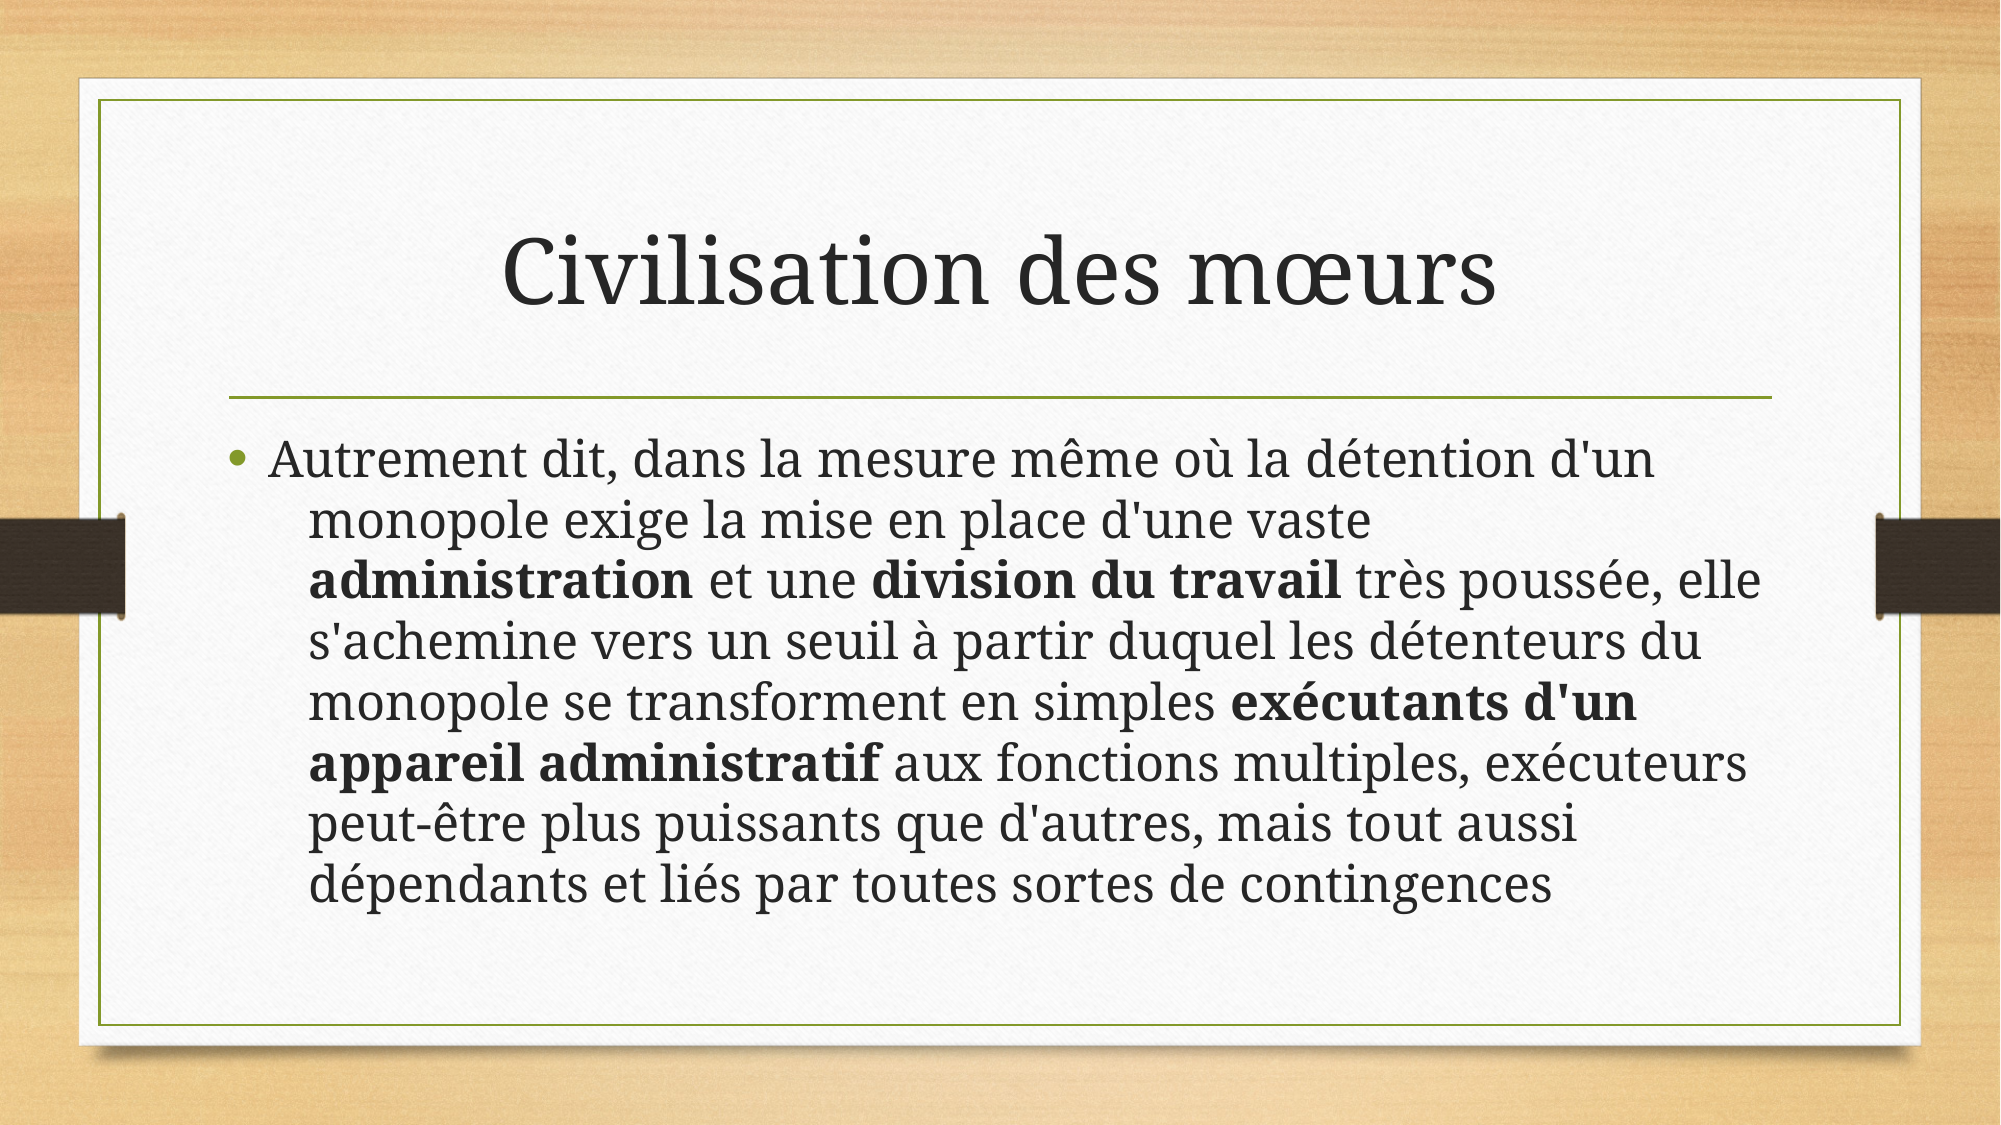

# Civilisation des mœurs
Autrement dit, dans la mesure même où la détention d'un monopole exige la mise en place d'une vaste administration et une division du travail très poussée, elle s'achemine vers un seuil à partir duquel les détenteurs du monopole se transforment en simples exécutants d'un appareil administratif aux fonctions multiples, exécuteurs peut-être plus puissants que d'autres, mais tout aussi dépendants et liés par toutes sortes de contingences